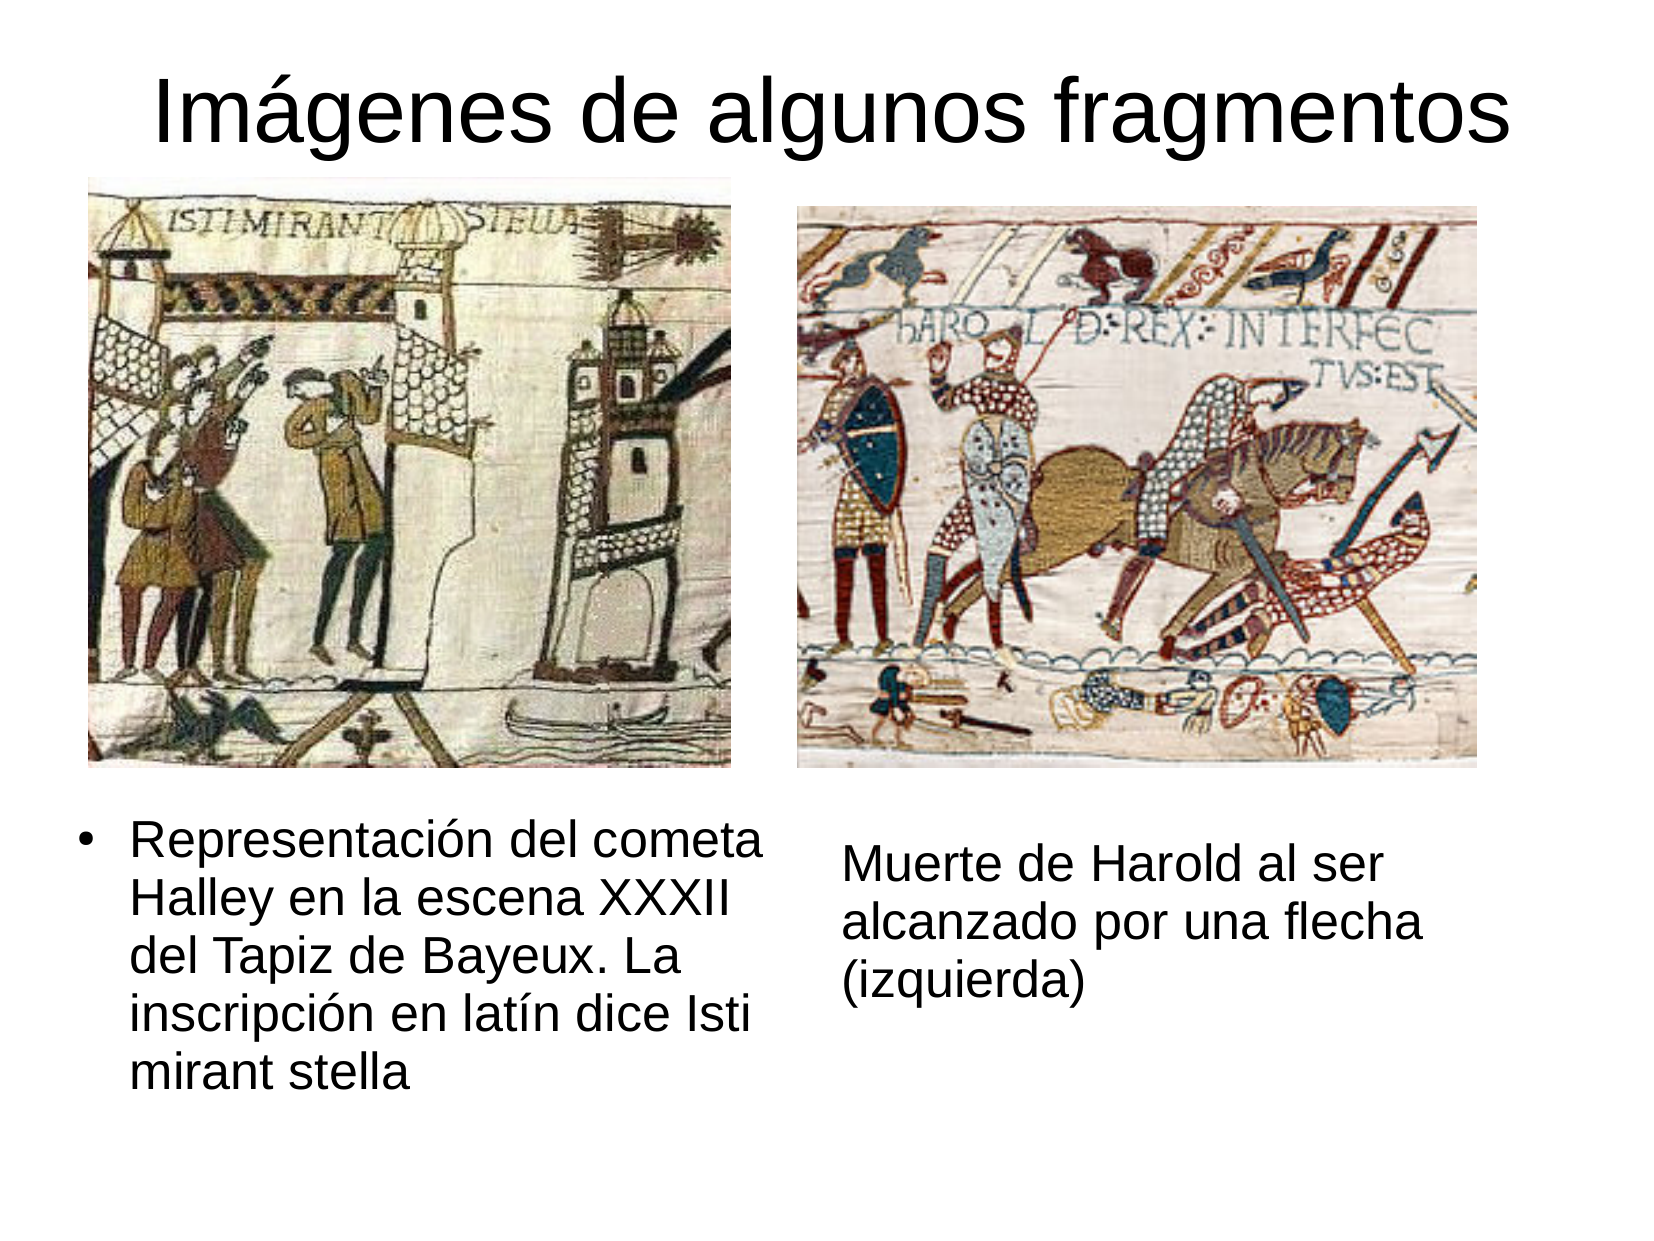

# Imágenes de algunos fragmentos
Representación del cometa Halley en la escena XXXII del Tapiz de Bayeux. La inscripción en latín dice Isti mirant stella
Muerte de Harold al ser alcanzado por una flecha (izquierda)